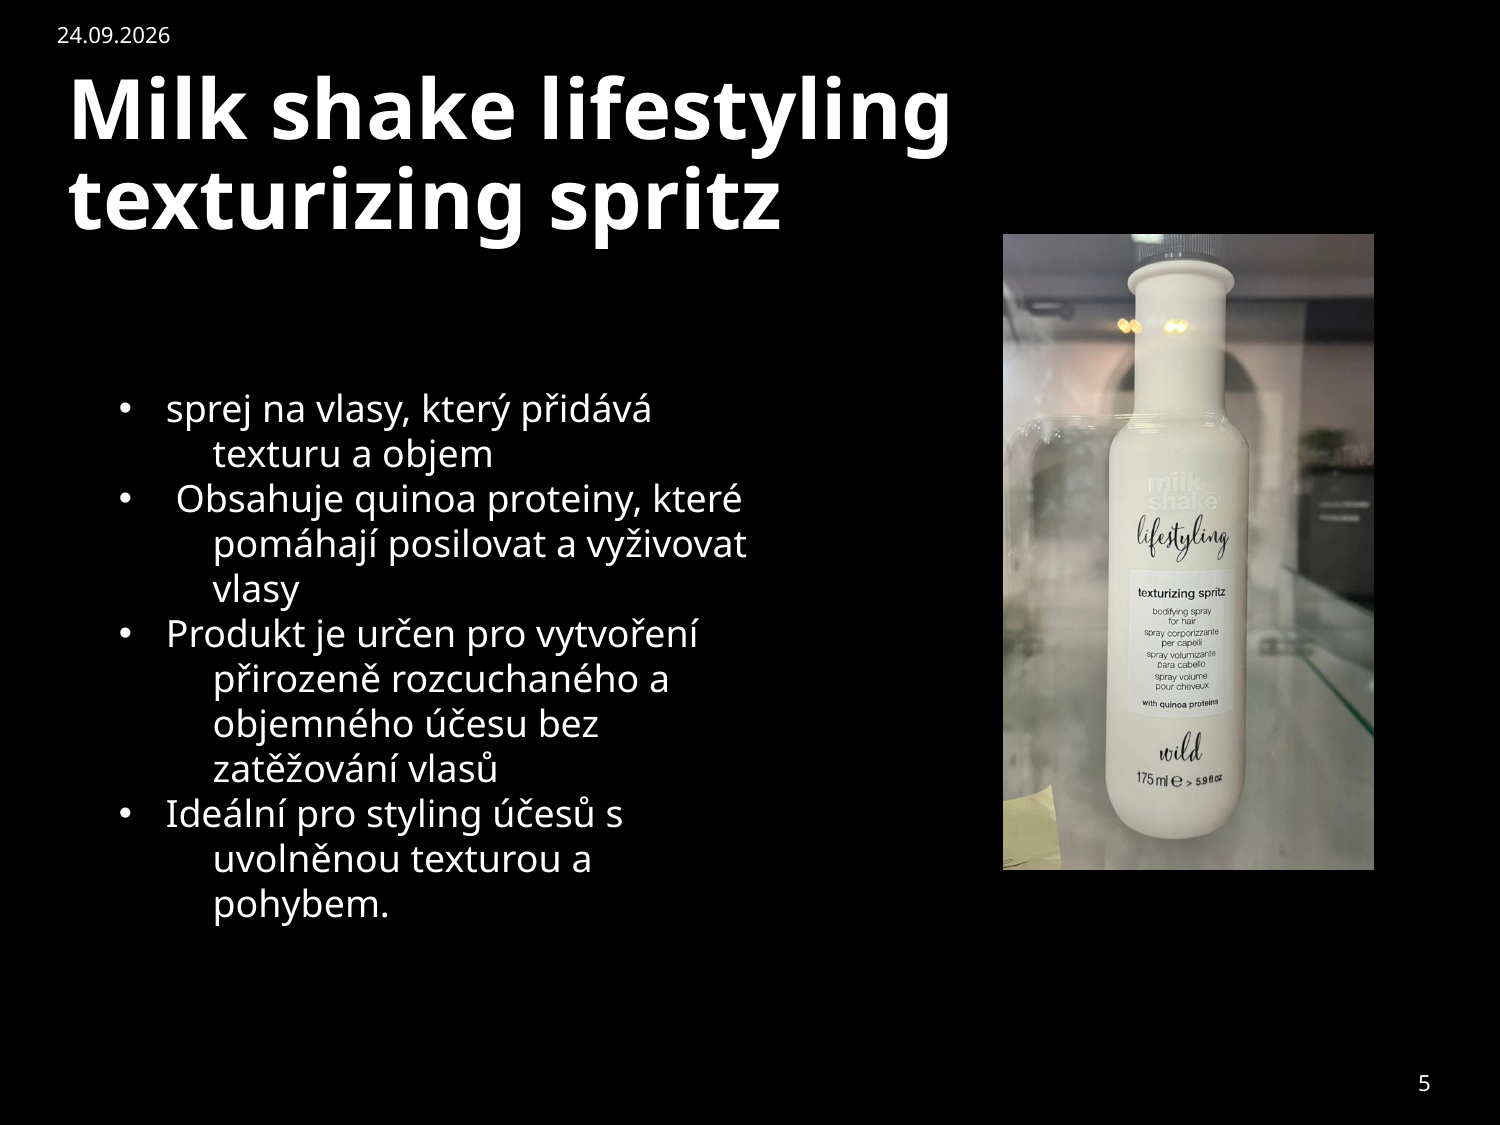

# Milk shake lifestyling texturizing spritz
sprej na vlasy, který přidává texturu a objem
 Obsahuje quinoa proteiny, které pomáhají posilovat a vyživovat vlasy
Produkt je určen pro vytvoření přirozeně rozcuchaného a objemného účesu bez zatěžování vlasů
Ideální pro styling účesů s uvolněnou texturou a pohybem.